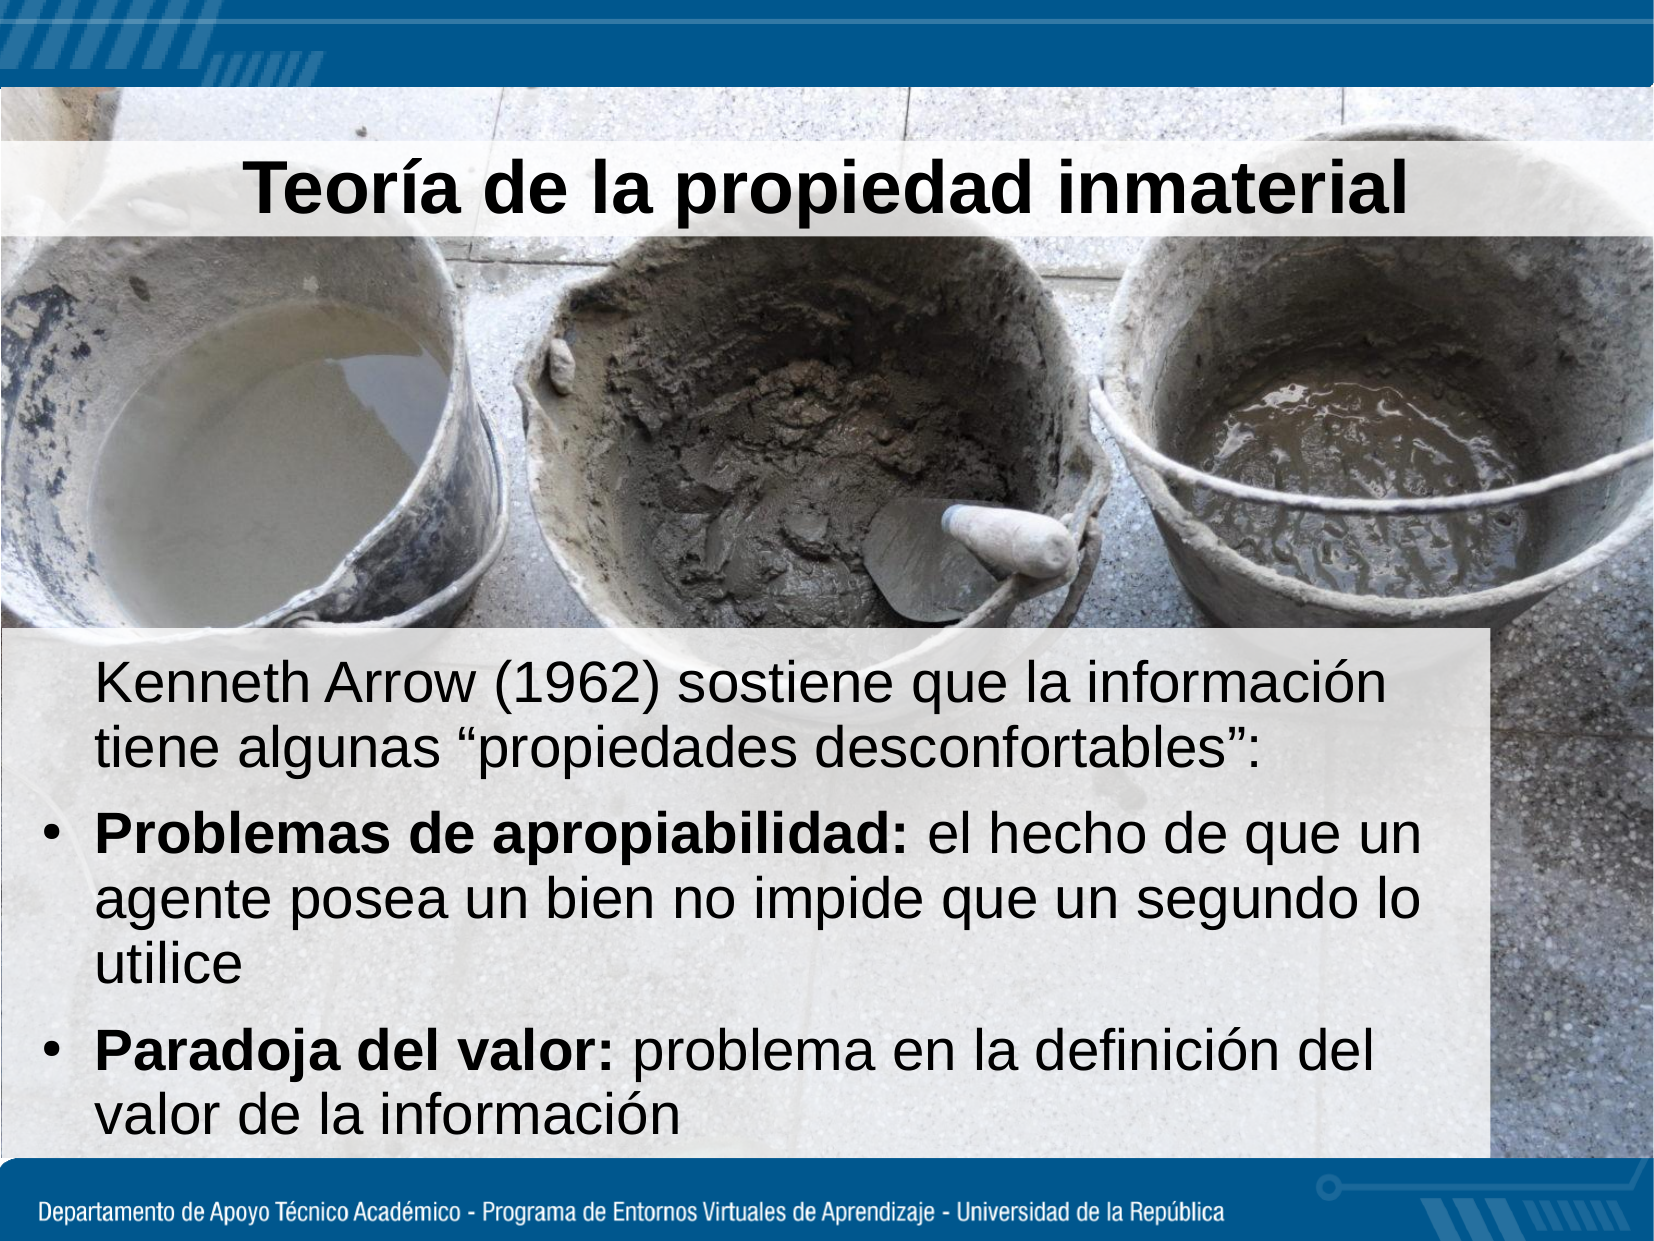

# Teoría de la propiedad inmaterial
Kenneth Arrow (1962) sostiene que la información tiene algunas “propiedades desconfortables”:
Problemas de apropiabilidad: el hecho de que un agente posea un bien no impide que un segundo lo utilice
Paradoja del valor: problema en la definición del valor de la información